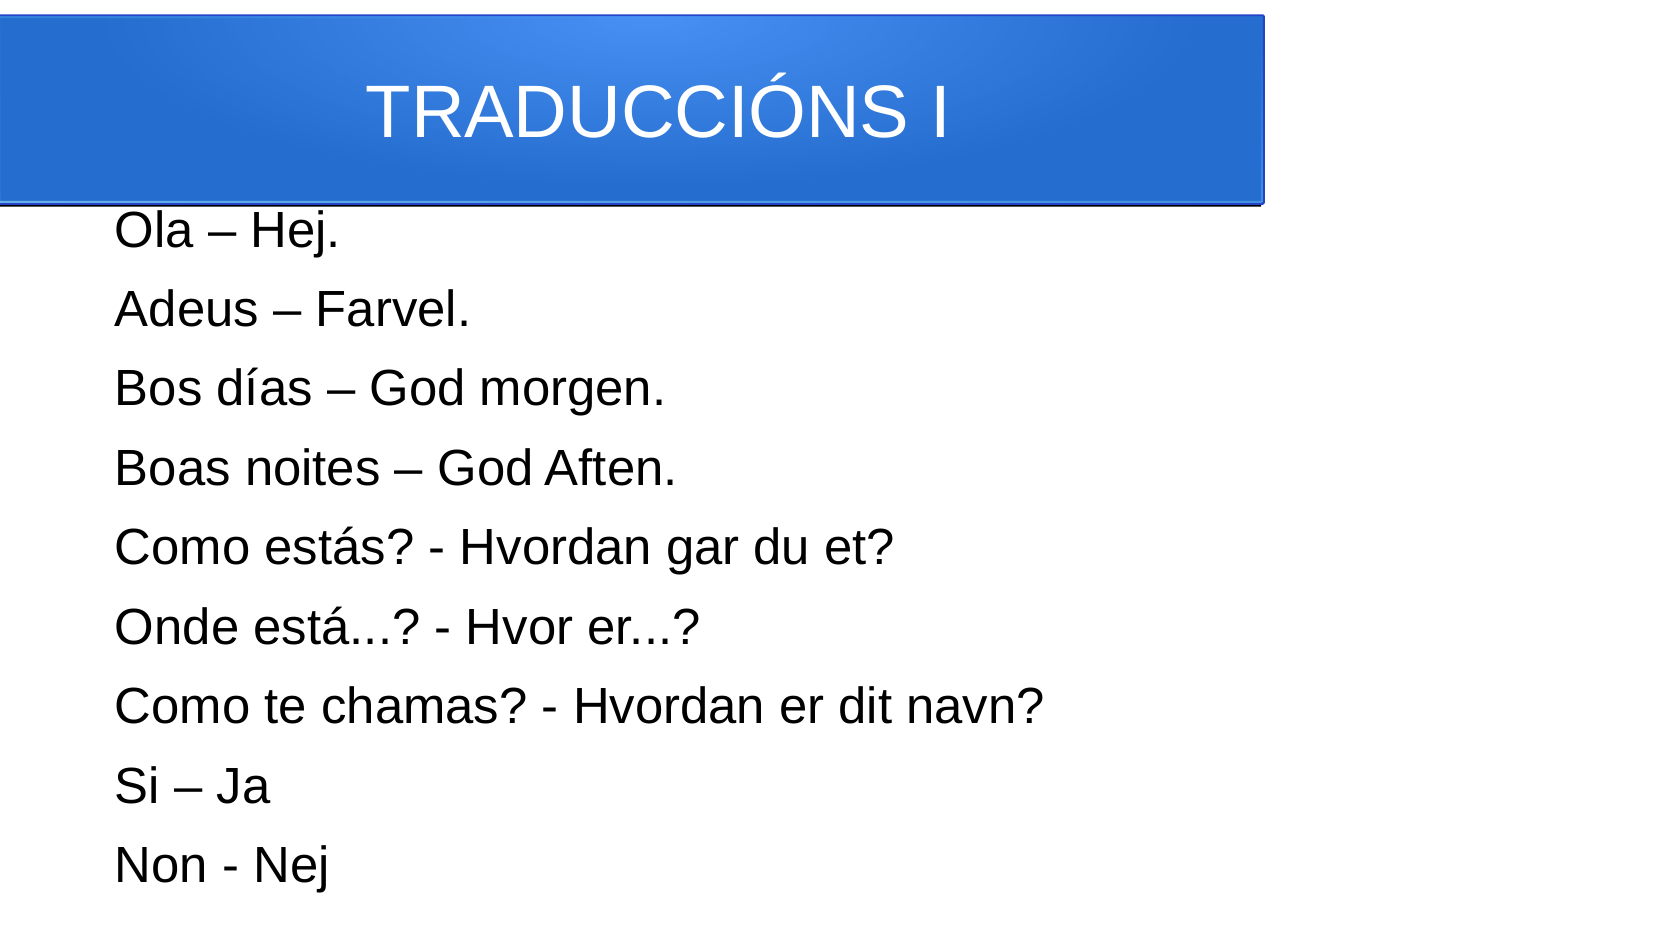

# TRADUCCIÓNS I
Ola – Hej.
Adeus – Farvel.
Bos días – God morgen.
Boas noites – God Aften.
Como estás? - Hvordan gar du et?
Onde está...? - Hvor er...?
Como te chamas? - Hvordan er dit navn?
Si – Ja
Non - Nej